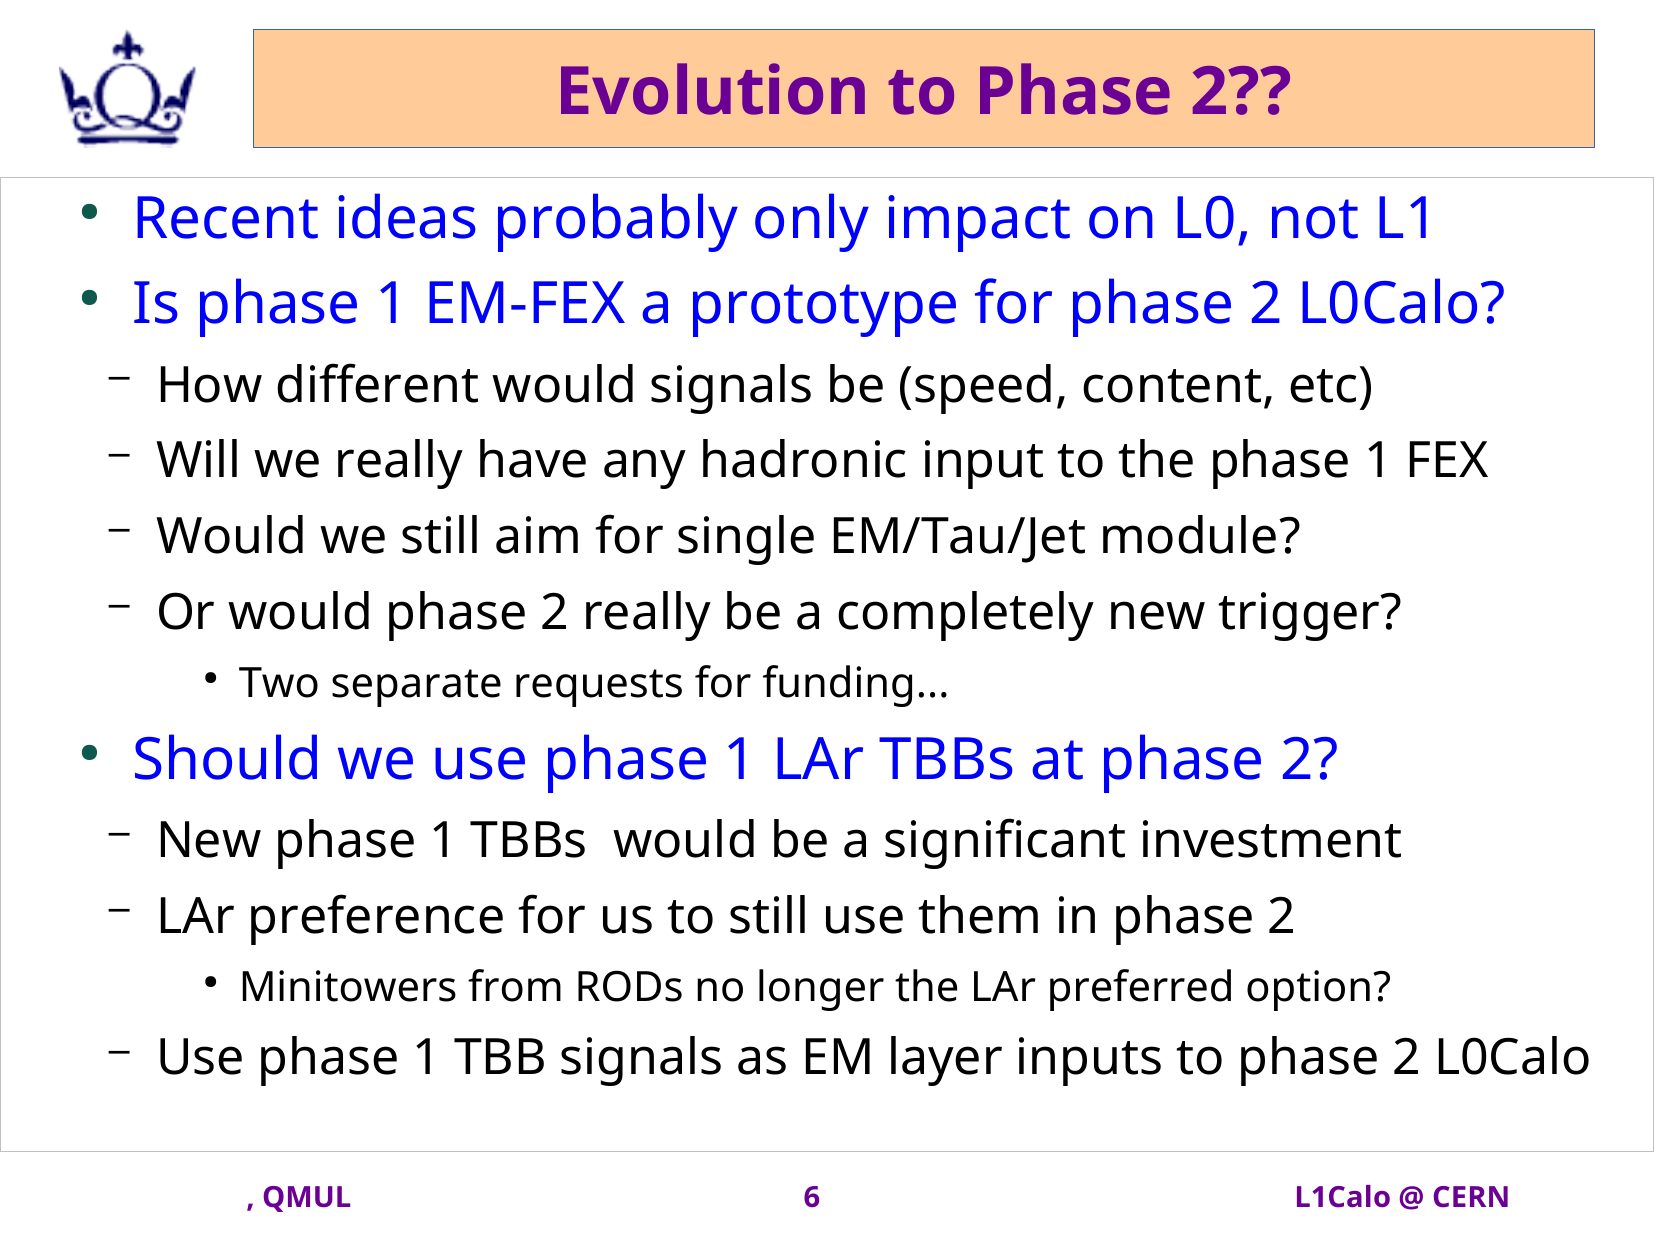

# Evolution to Phase 2??
Recent ideas probably only impact on L0, not L1
Is phase 1 EM-FEX a prototype for phase 2 L0Calo?
How different would signals be (speed, content, etc)
Will we really have any hadronic input to the phase 1 FEX
Would we still aim for single EM/Tau/Jet module?
Or would phase 2 really be a completely new trigger?
Two separate requests for funding...
Should we use phase 1 LAr TBBs at phase 2?
New phase 1 TBBs would be a significant investment
LAr preference for us to still use them in phase 2
Minitowers from RODs no longer the LAr preferred option?
Use phase 1 TBB signals as EM layer inputs to phase 2 L0Calo